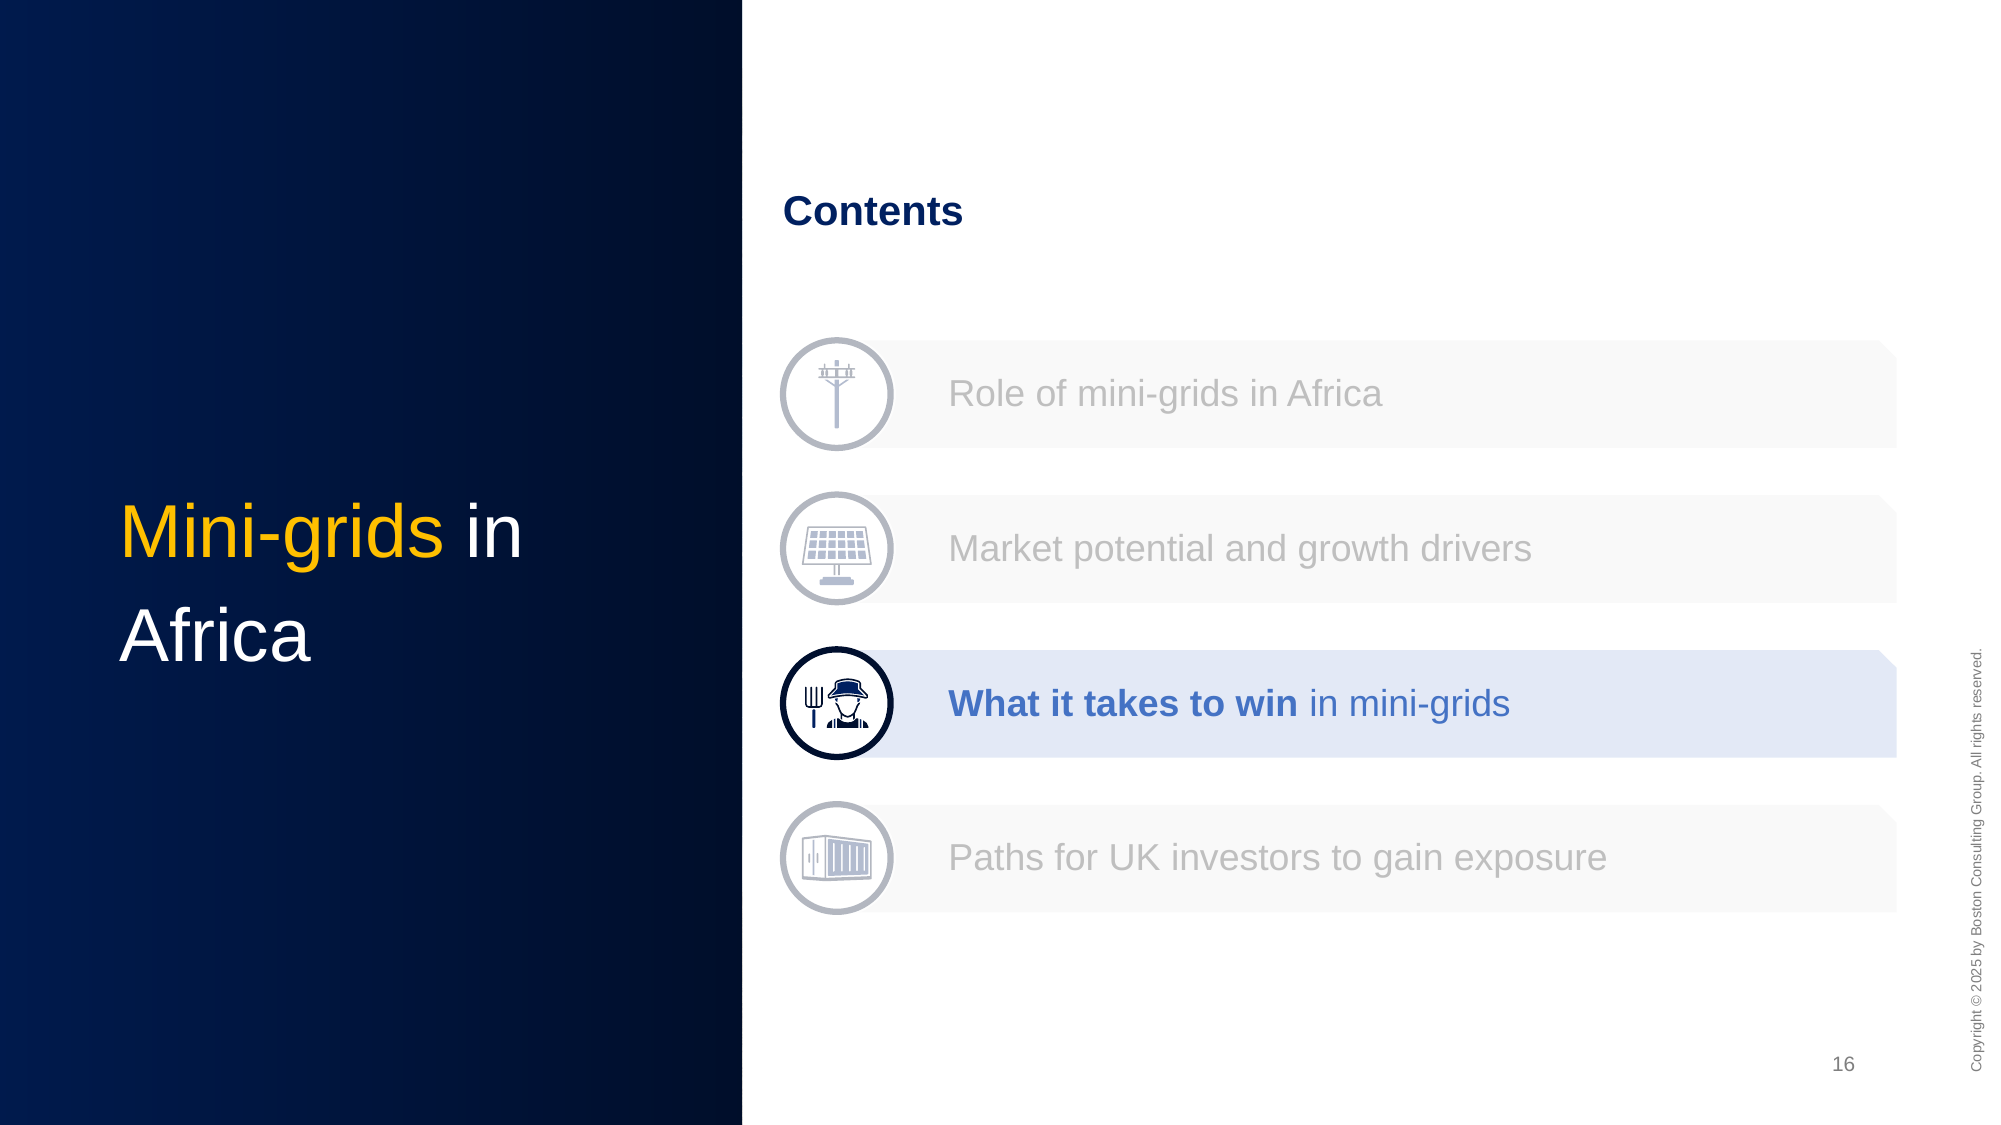

Contents
Role of mini-grids in Africa
Mini-grids in Africa
Market potential and growth drivers
What it takes to win in mini-grids
Paths for UK investors to gain exposure